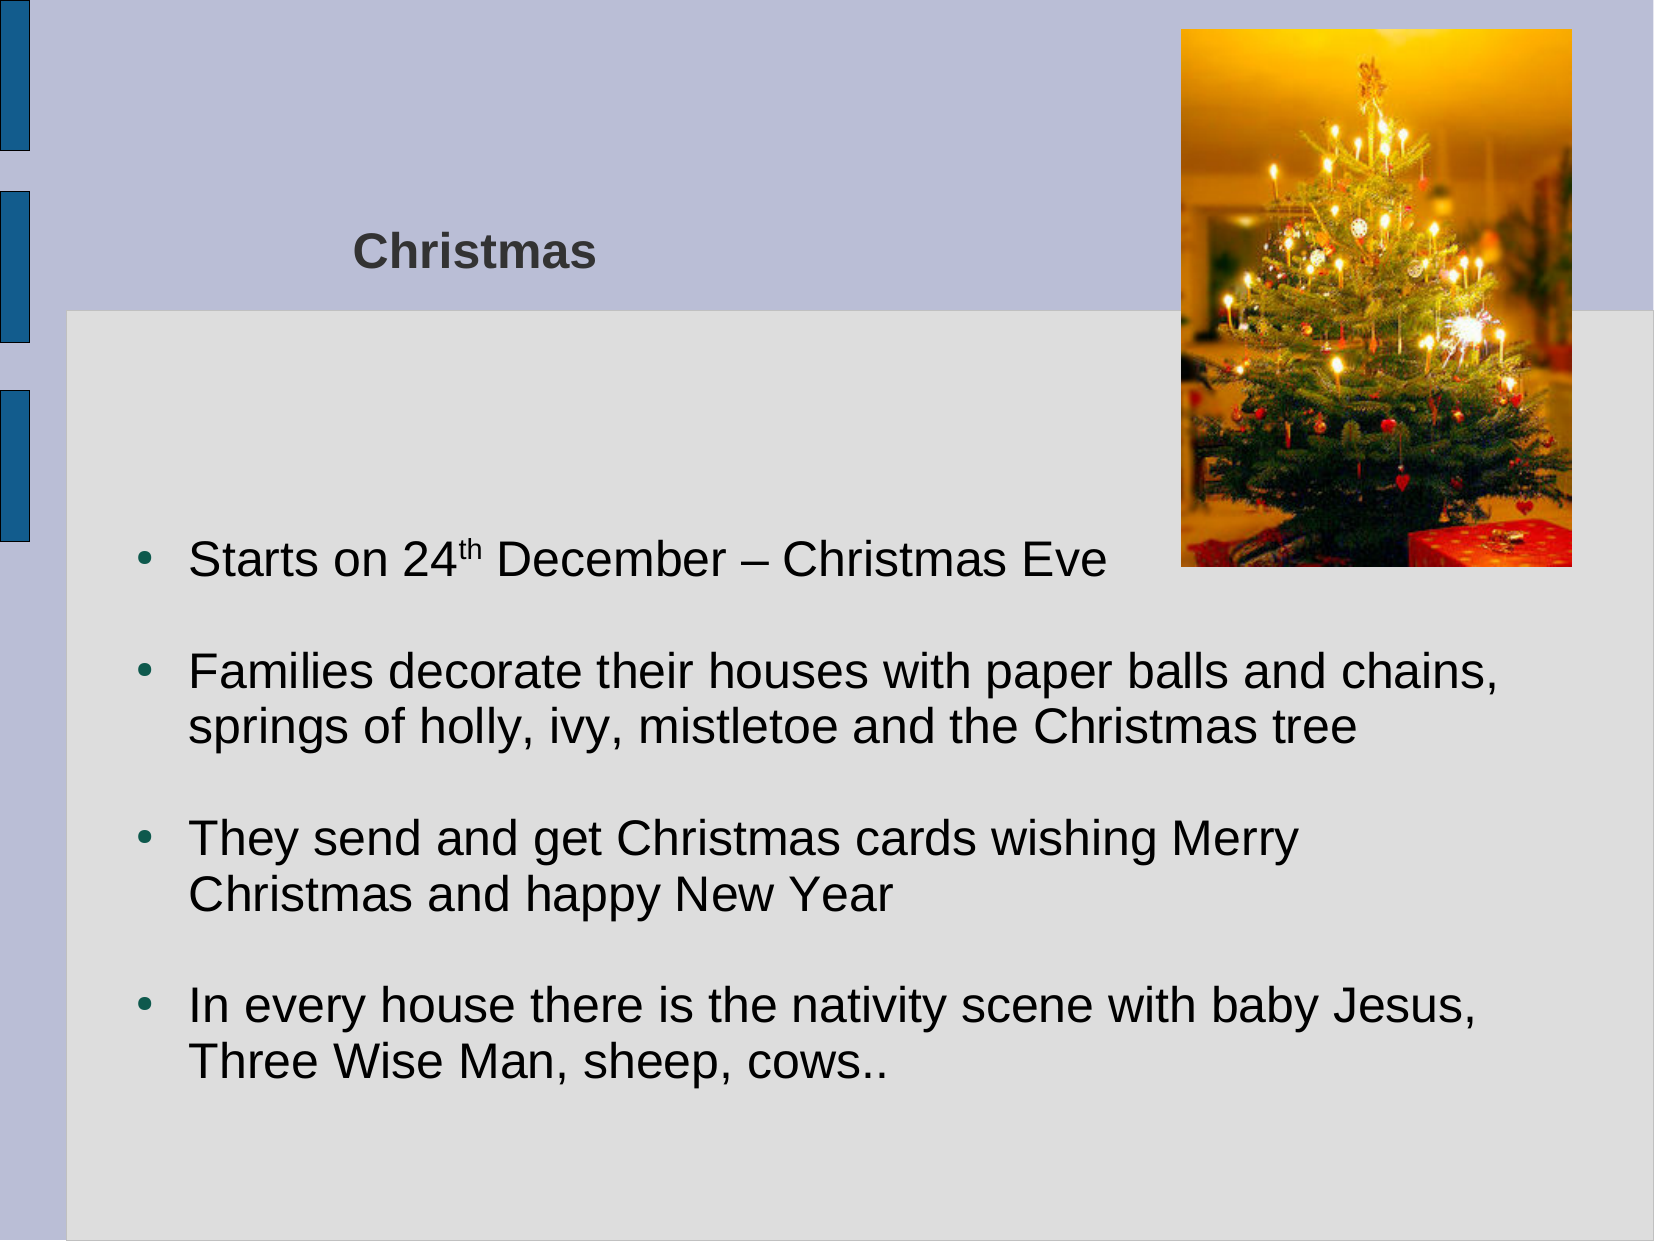

# Christmas
Starts on 24th December – Christmas Eve
Families decorate their houses with paper balls and chains, springs of holly, ivy, mistletoe and the Christmas tree
They send and get Christmas cards wishing Merry Christmas and happy New Year
In every house there is the nativity scene with baby Jesus, Three Wise Man, sheep, cows..